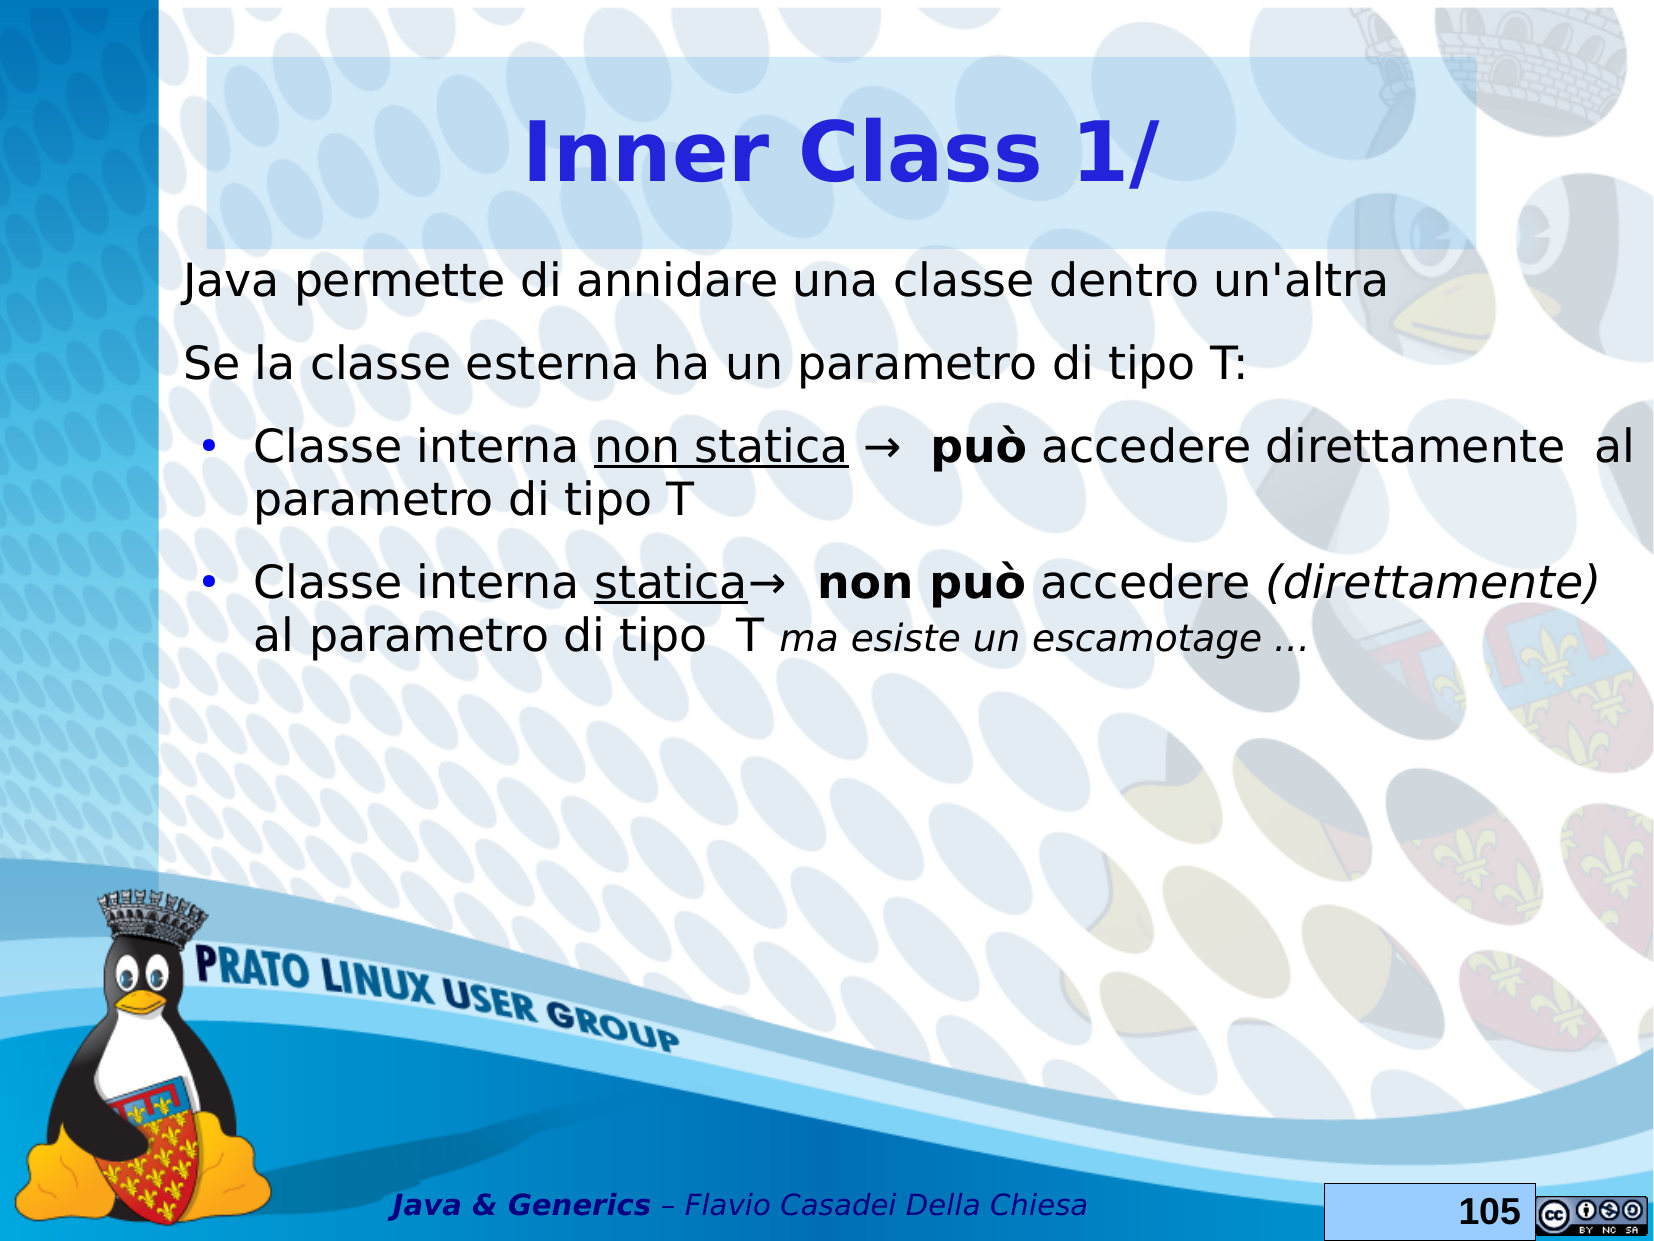

# Inner Class 1/
Java permette di annidare una classe dentro un'altra
Se la classe esterna ha un parametro di tipo T:
Classe interna non statica → può accedere direttamente al parametro di tipo T
Classe interna statica→ non può accedere (direttamente) al parametro di tipo T ma esiste un escamotage ...